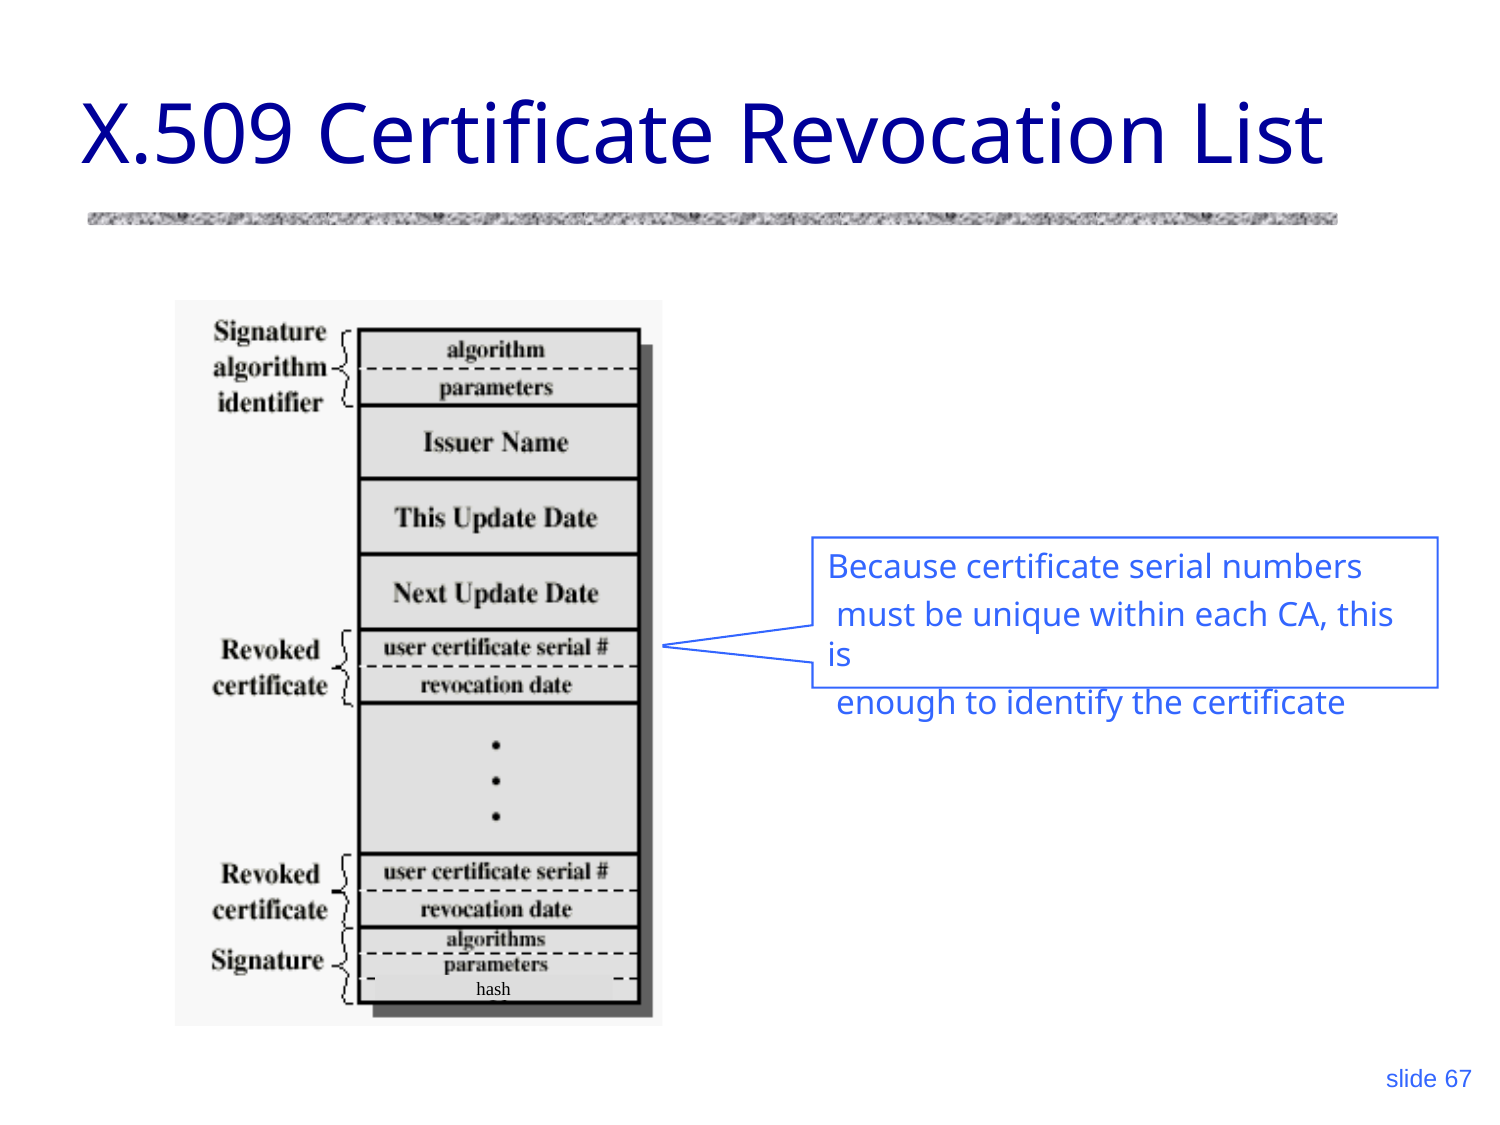

# X.509 Certificate Revocation List
Because certificate serial numbers
 must be unique within each CA, this is
 enough to identify the certificate
hash
slide